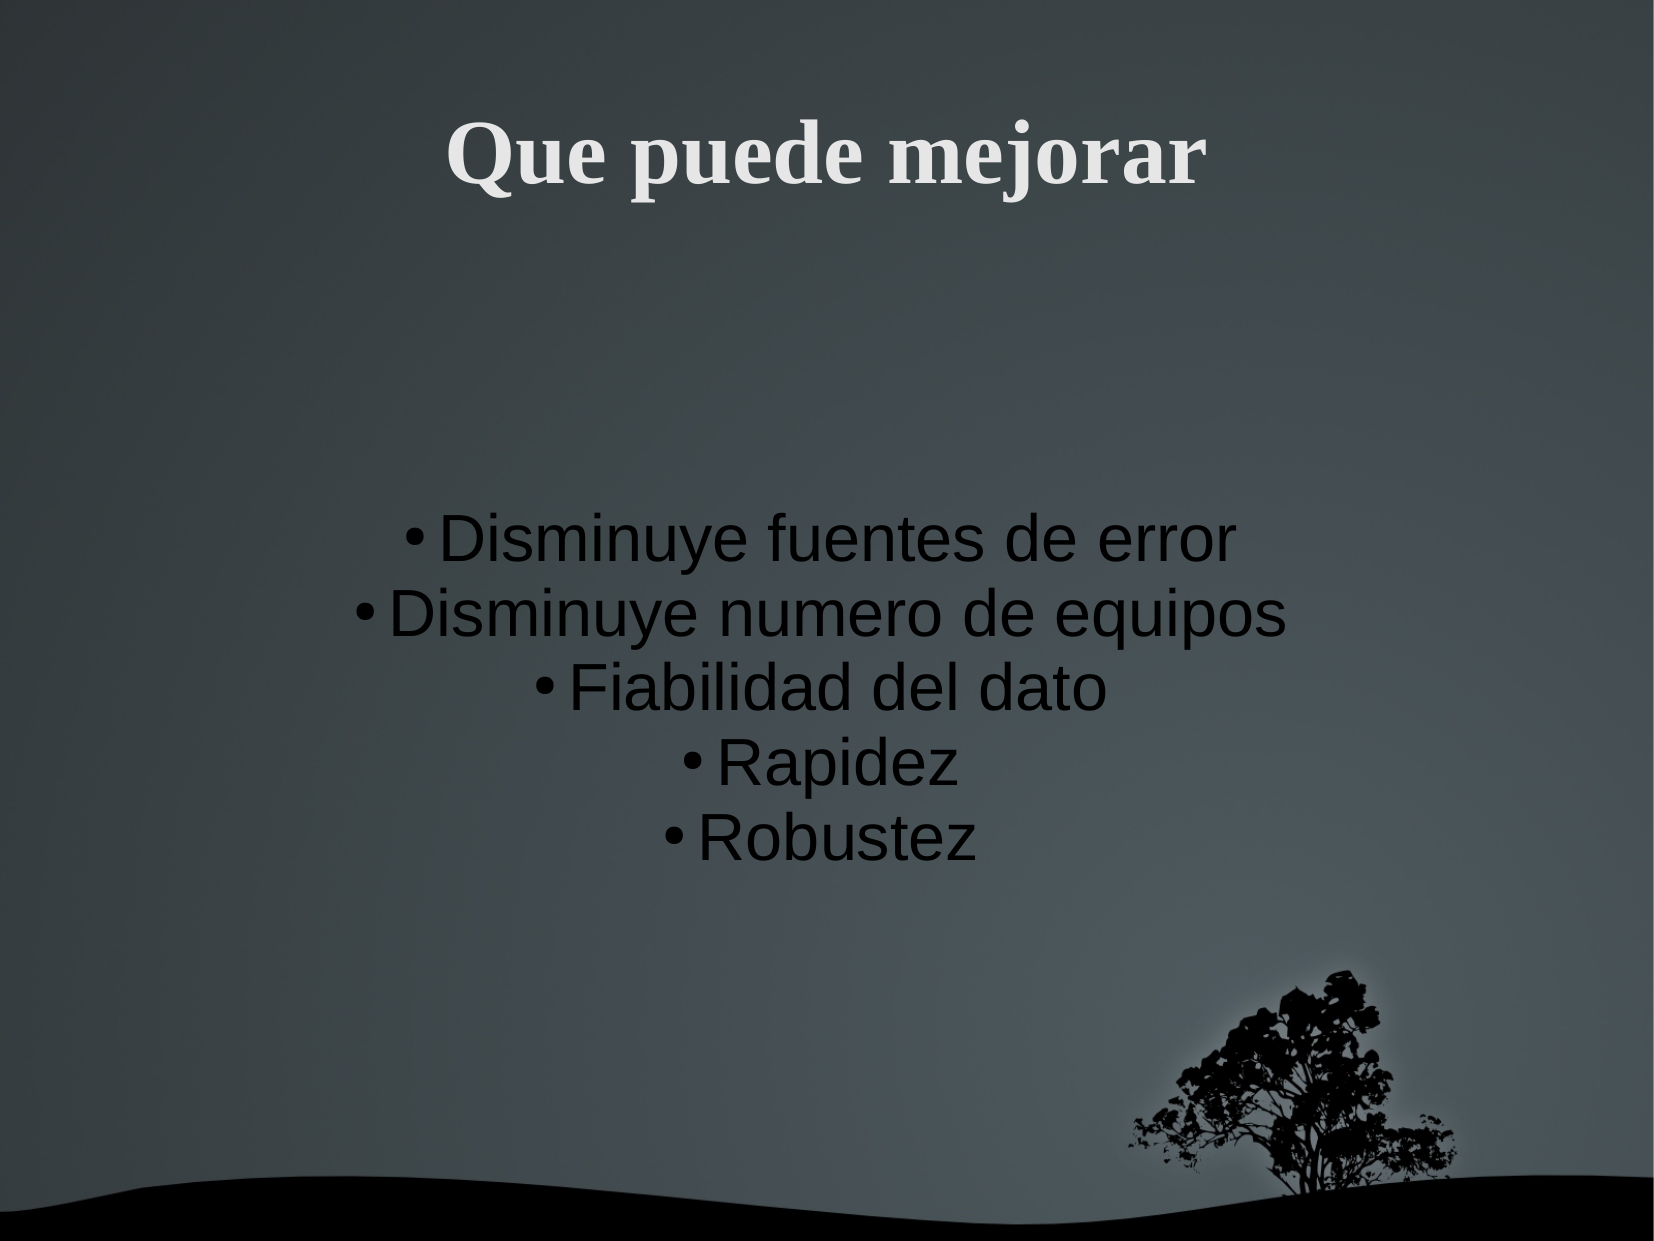

# Que puede mejorar
Disminuye fuentes de error
Disminuye numero de equipos
Fiabilidad del dato
Rapidez
Robustez